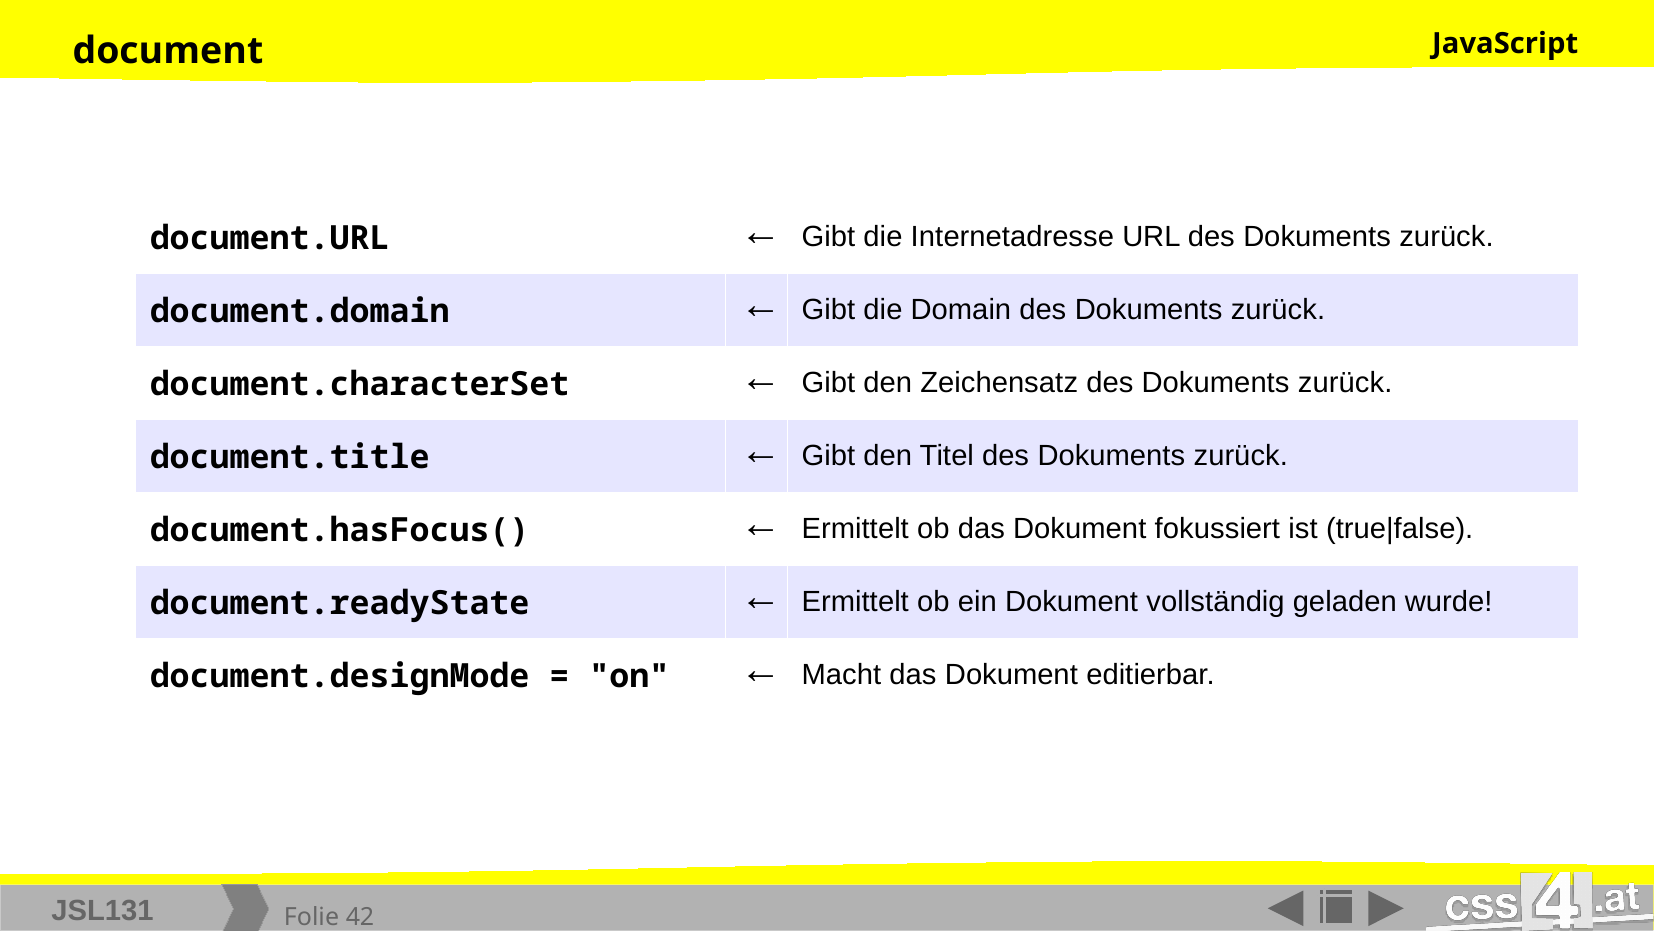

JavaScript
document
| document.URL | ← | Gibt die Internetadresse URL des Dokuments zurück. |
| --- | --- | --- |
| document.domain | ← | Gibt die Domain des Dokuments zurück. |
| document.characterSet | ← | Gibt den Zeichensatz des Dokuments zurück. |
| document.title | ← | Gibt den Titel des Dokuments zurück. |
| document.hasFocus() | ← | Ermittelt ob das Dokument fokussiert ist (true|false). |
| document.readyState | ← | Ermittelt ob ein Dokument vollständig geladen wurde! |
| document.designMode = "on" | ← | Macht das Dokument editierbar. |
JSL131
Folie